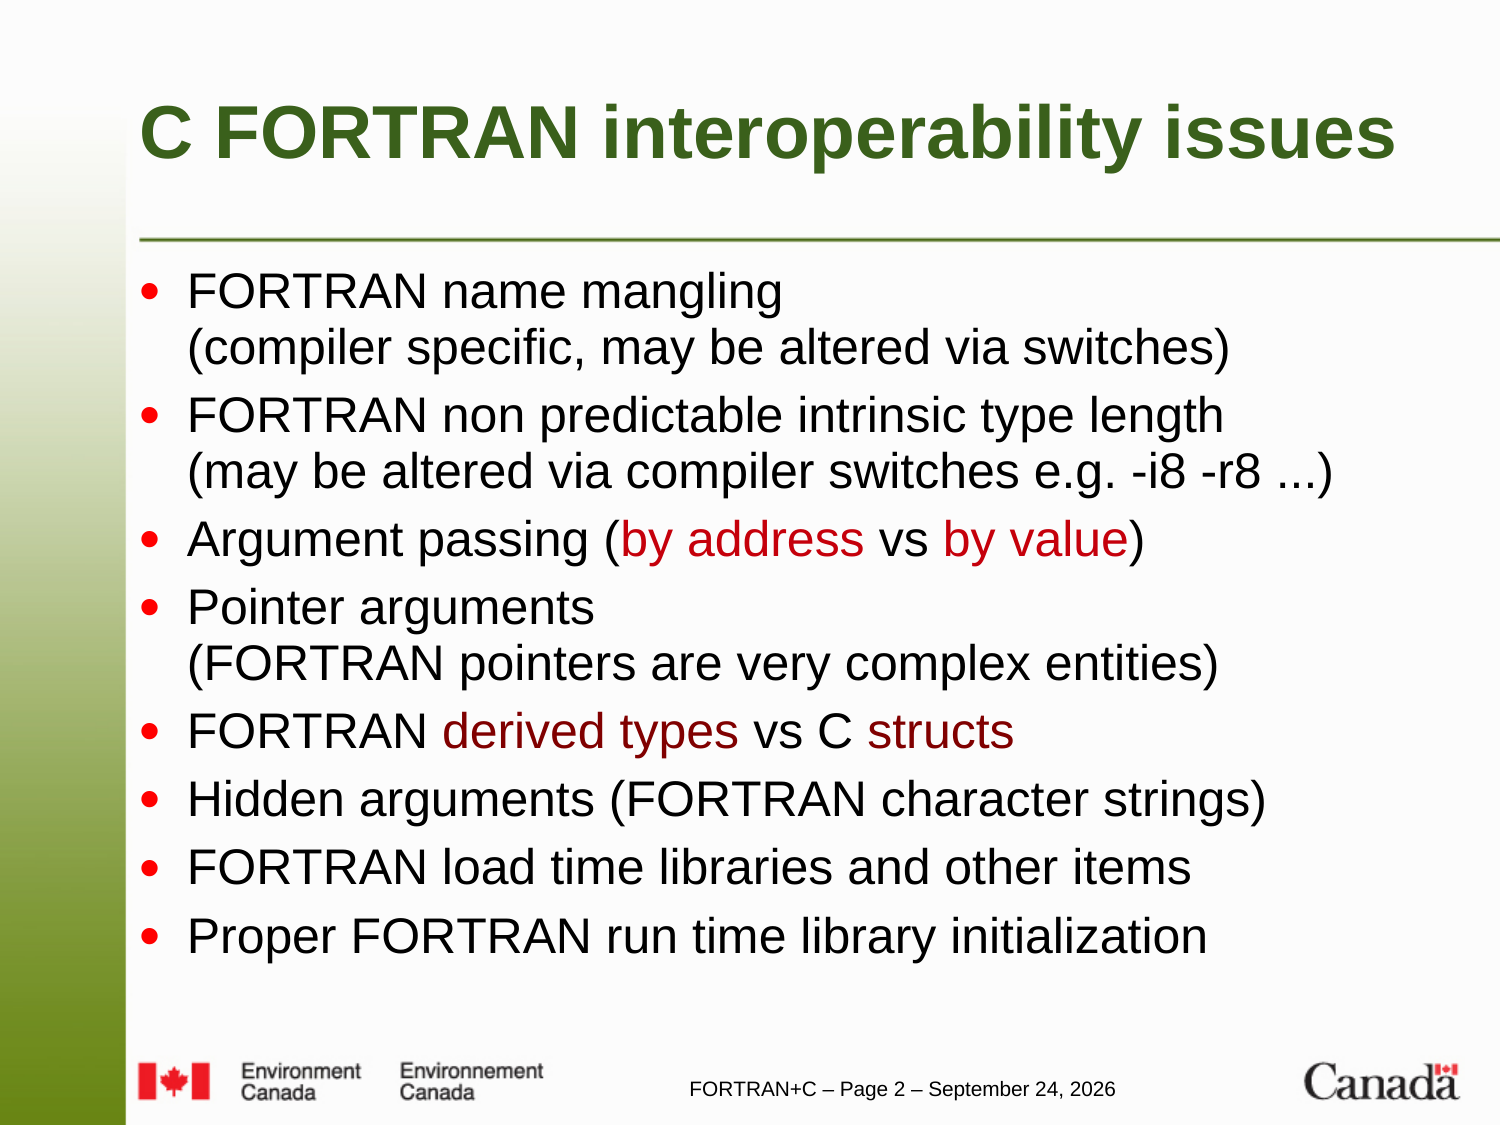

# C FORTRAN interoperability issues
FORTRAN name mangling
(compiler specific, may be altered via switches)
FORTRAN non predictable intrinsic type length
(may be altered via compiler switches e.g. -i8 -r8 ...)
Argument passing (by address vs by value)
Pointer arguments
(FORTRAN pointers are very complex entities)
FORTRAN derived types vs C structs
Hidden arguments (FORTRAN character strings)
FORTRAN load time libraries and other items
Proper FORTRAN run time library initialization